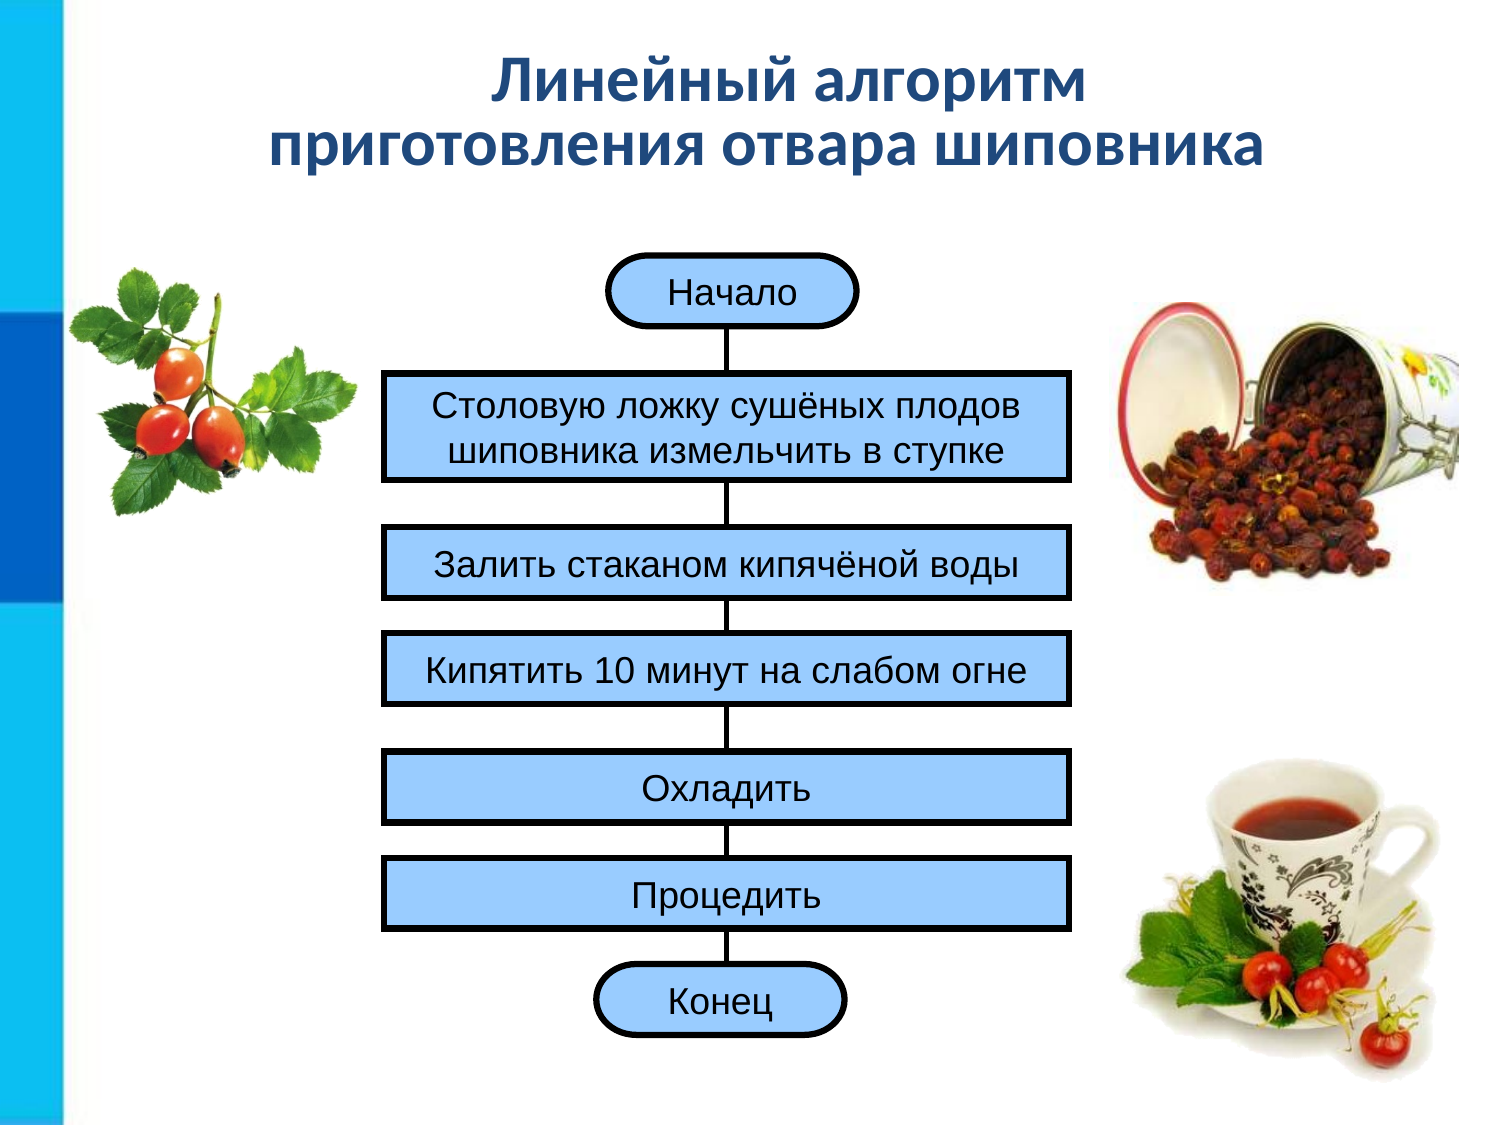

Линейный алгоритм
приготовления отвара шиповника
Начало
Столовую ложку сушёных плодов
шиповника измельчить в ступке
Залить стаканом кипячёной воды
Кипятить 10 минут на слабом огне
Охладить
Процедить
Конец